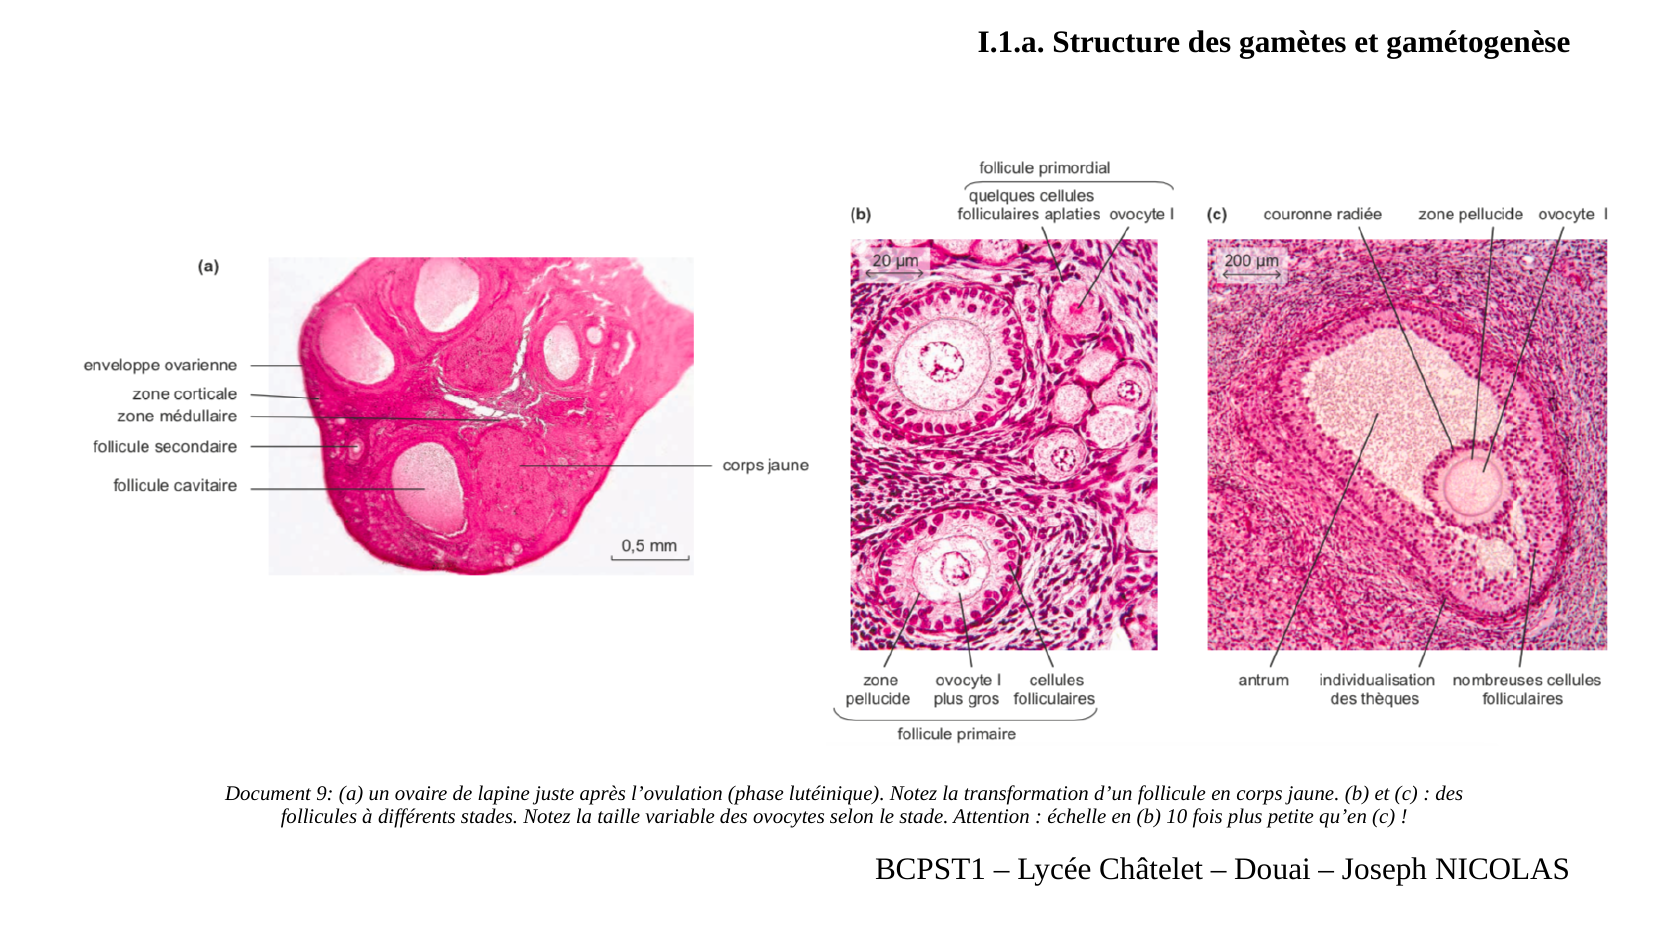

I.1.a. Structure des gamètes et gamétogenèse
Document 9: (a) un ovaire de lapine juste après l’ovulation (phase lutéinique). Notez la transformation d’un follicule en corps jaune. (b) et (c) : des follicules à différents stades. Notez la taille variable des ovocytes selon le stade. Attention : échelle en (b) 10 fois plus petite qu’en (c) !
BCPST1 – Lycée Châtelet – Douai – Joseph NICOLAS